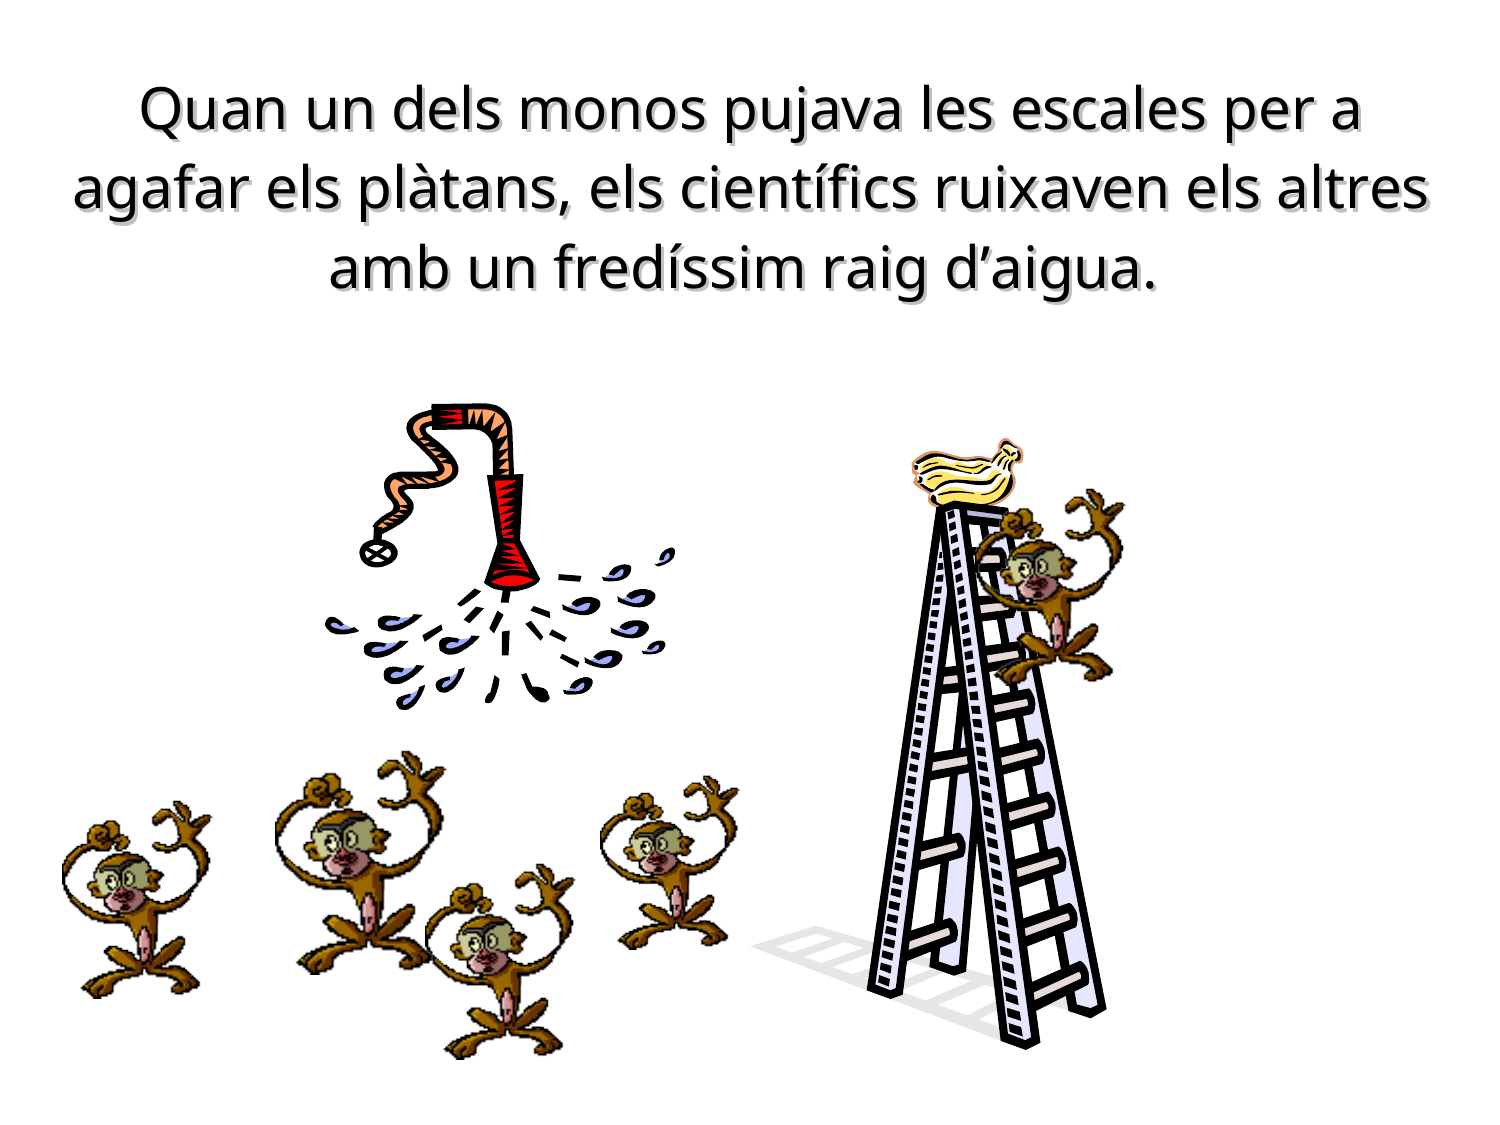

Quan un dels monos pujava les escales per a agafar els plàtans, els científics ruixaven els altres amb un fredíssim raig d’aigua.